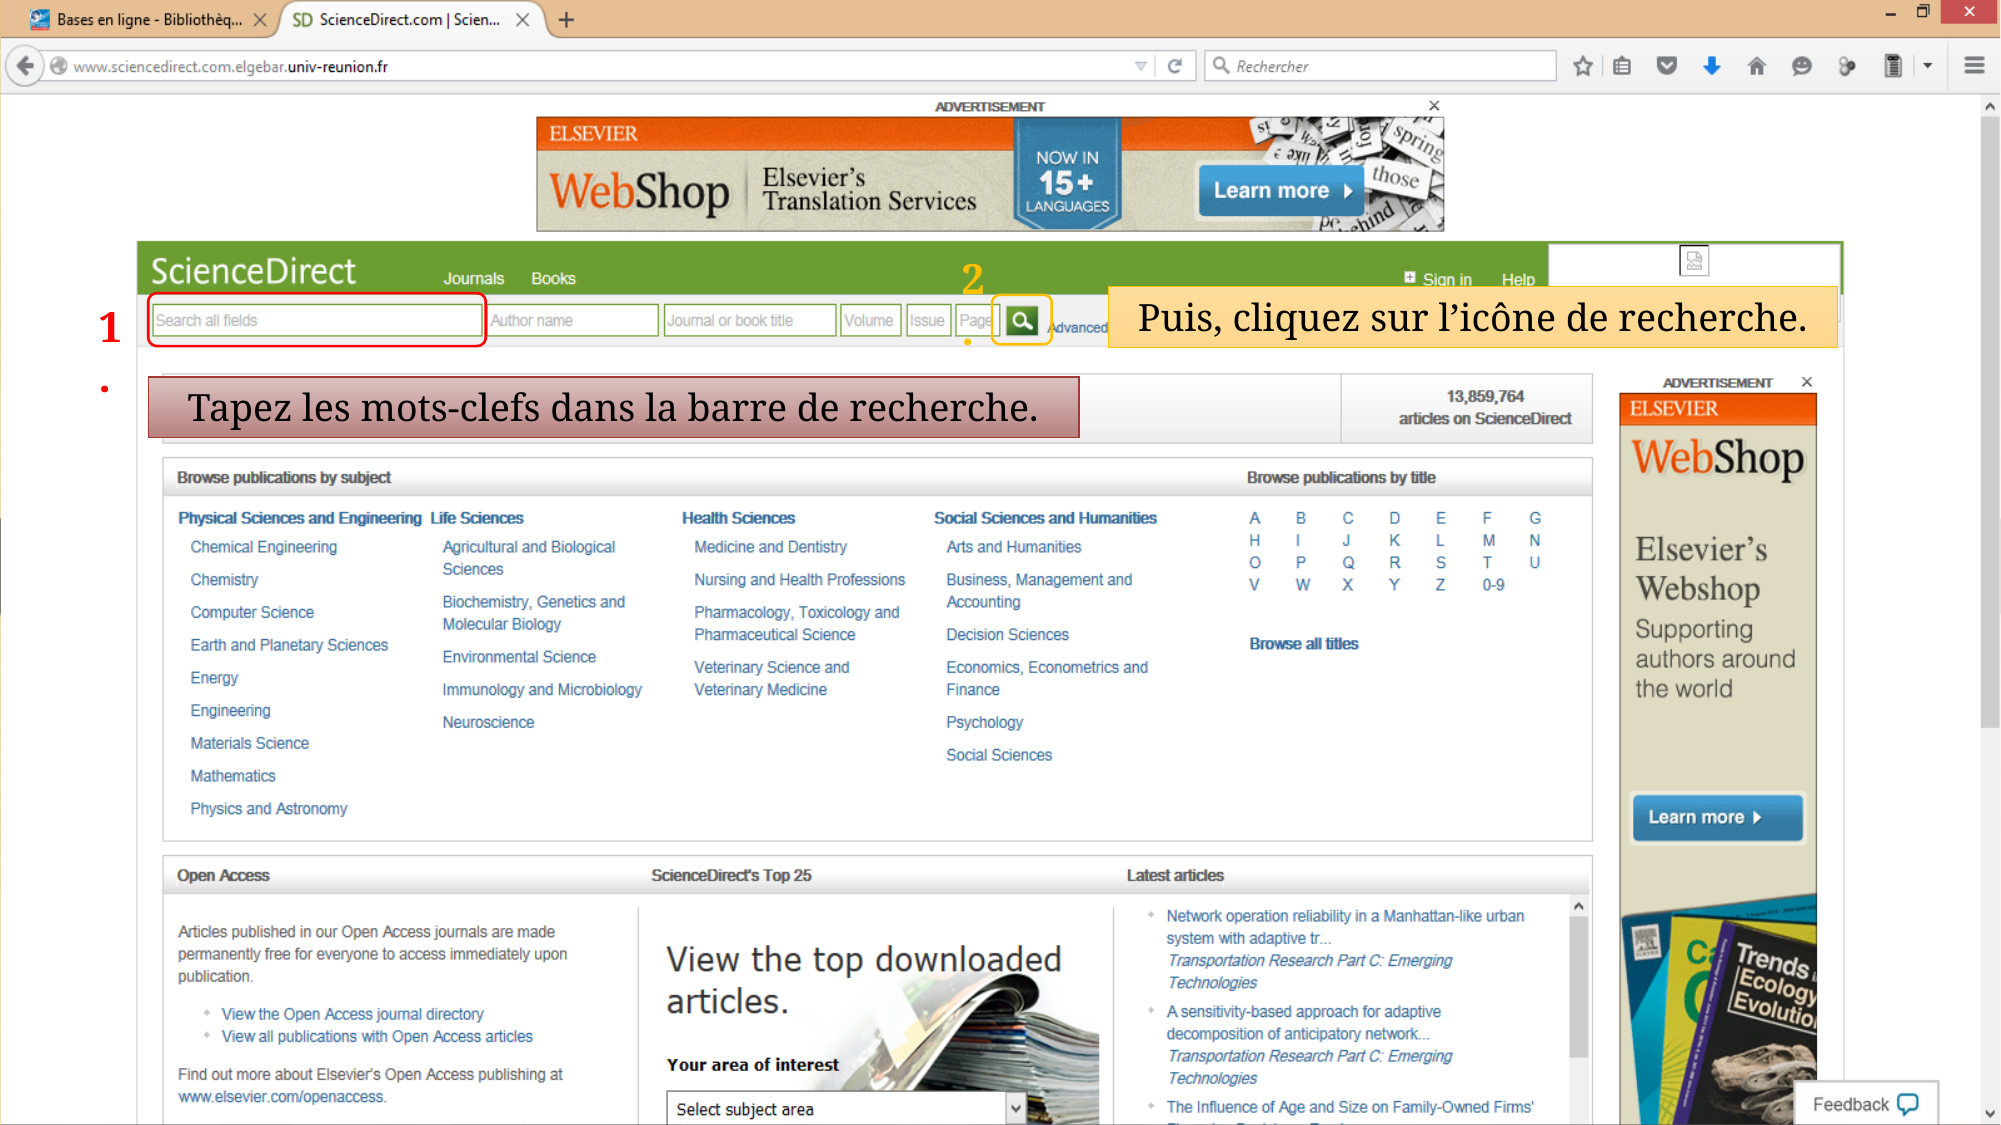

2.
Puis, cliquez sur l’icône de recherche.
1.
Tapez les mots-clefs dans la barre de recherche.